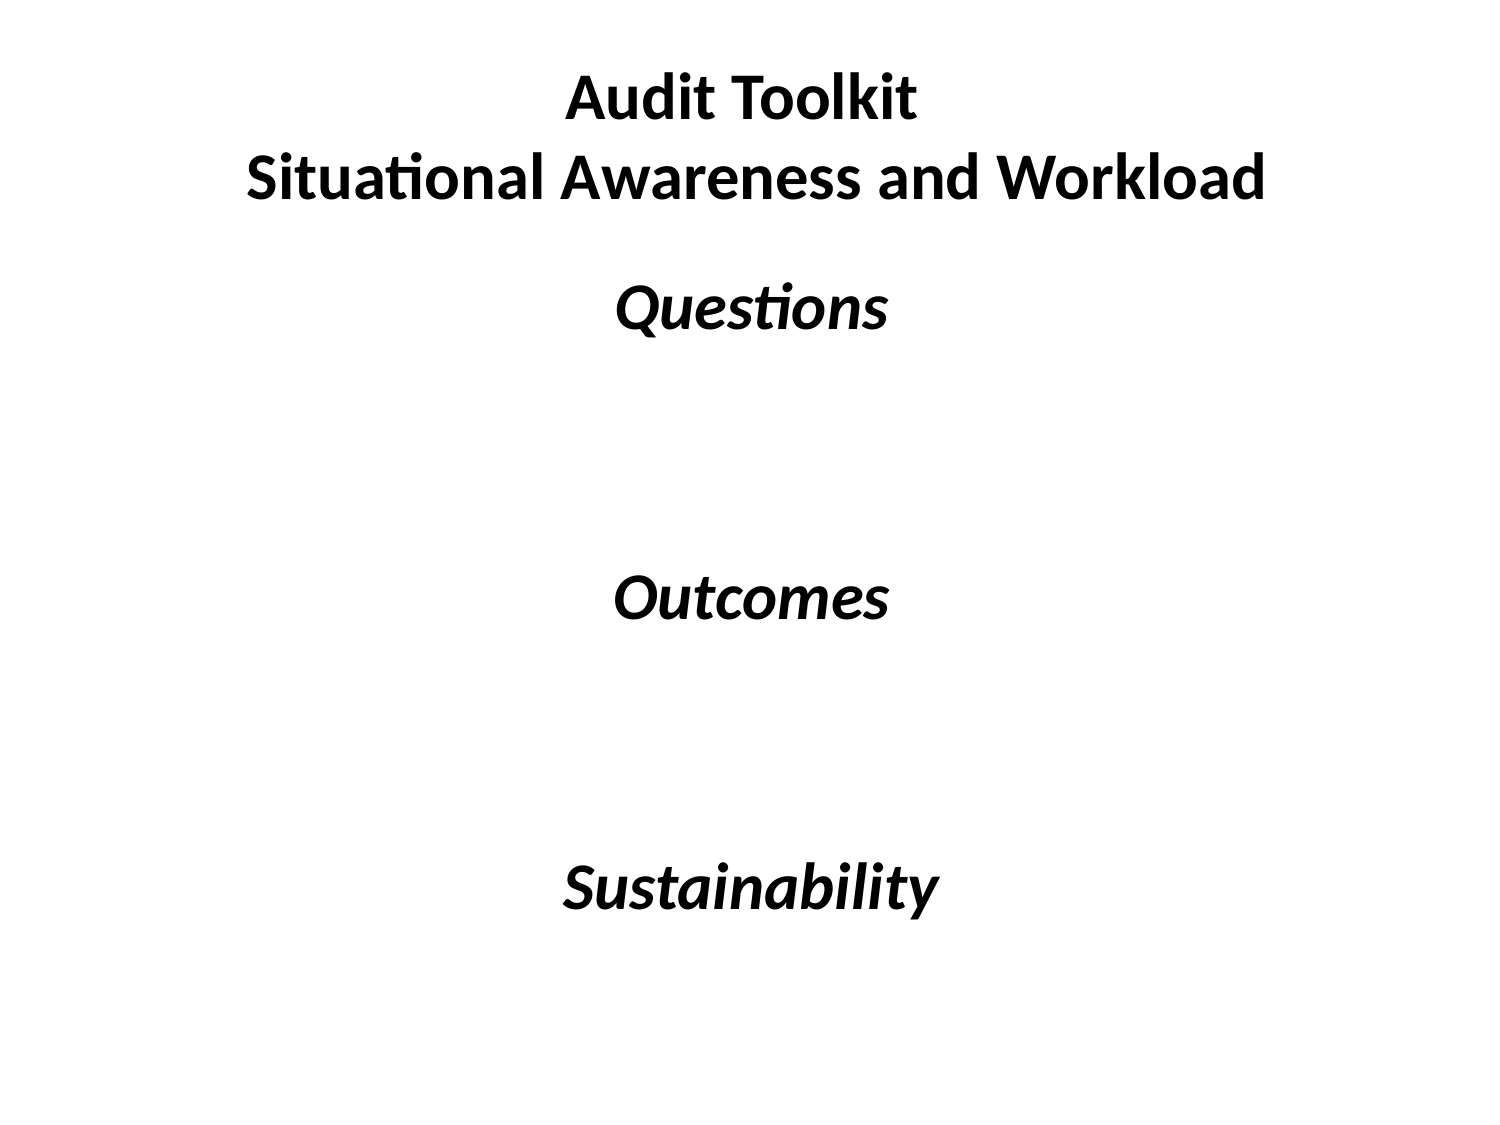

# Audit Toolkit Situational Awareness and Workload
Questions
Outcomes
Sustainability